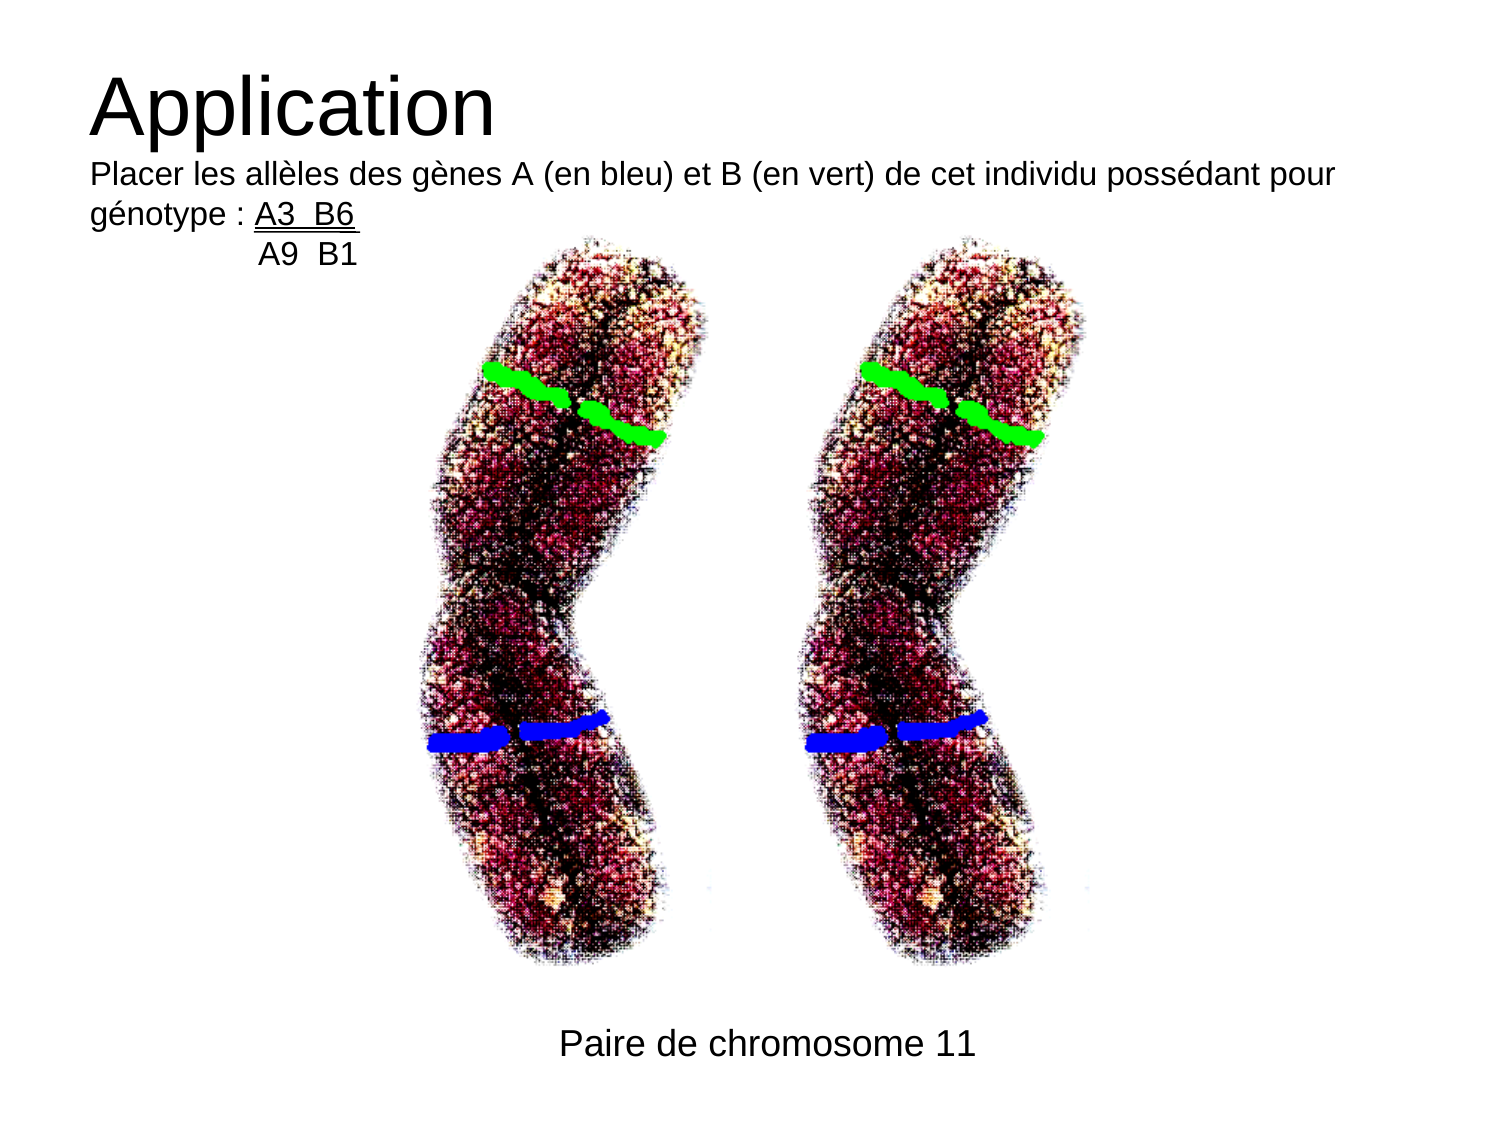

# Application Placer les allèles des gènes A (en bleu) et B (en vert) de cet individu possédant pour génotype : A3 B6 A9 B1
Paire de chromosome 11